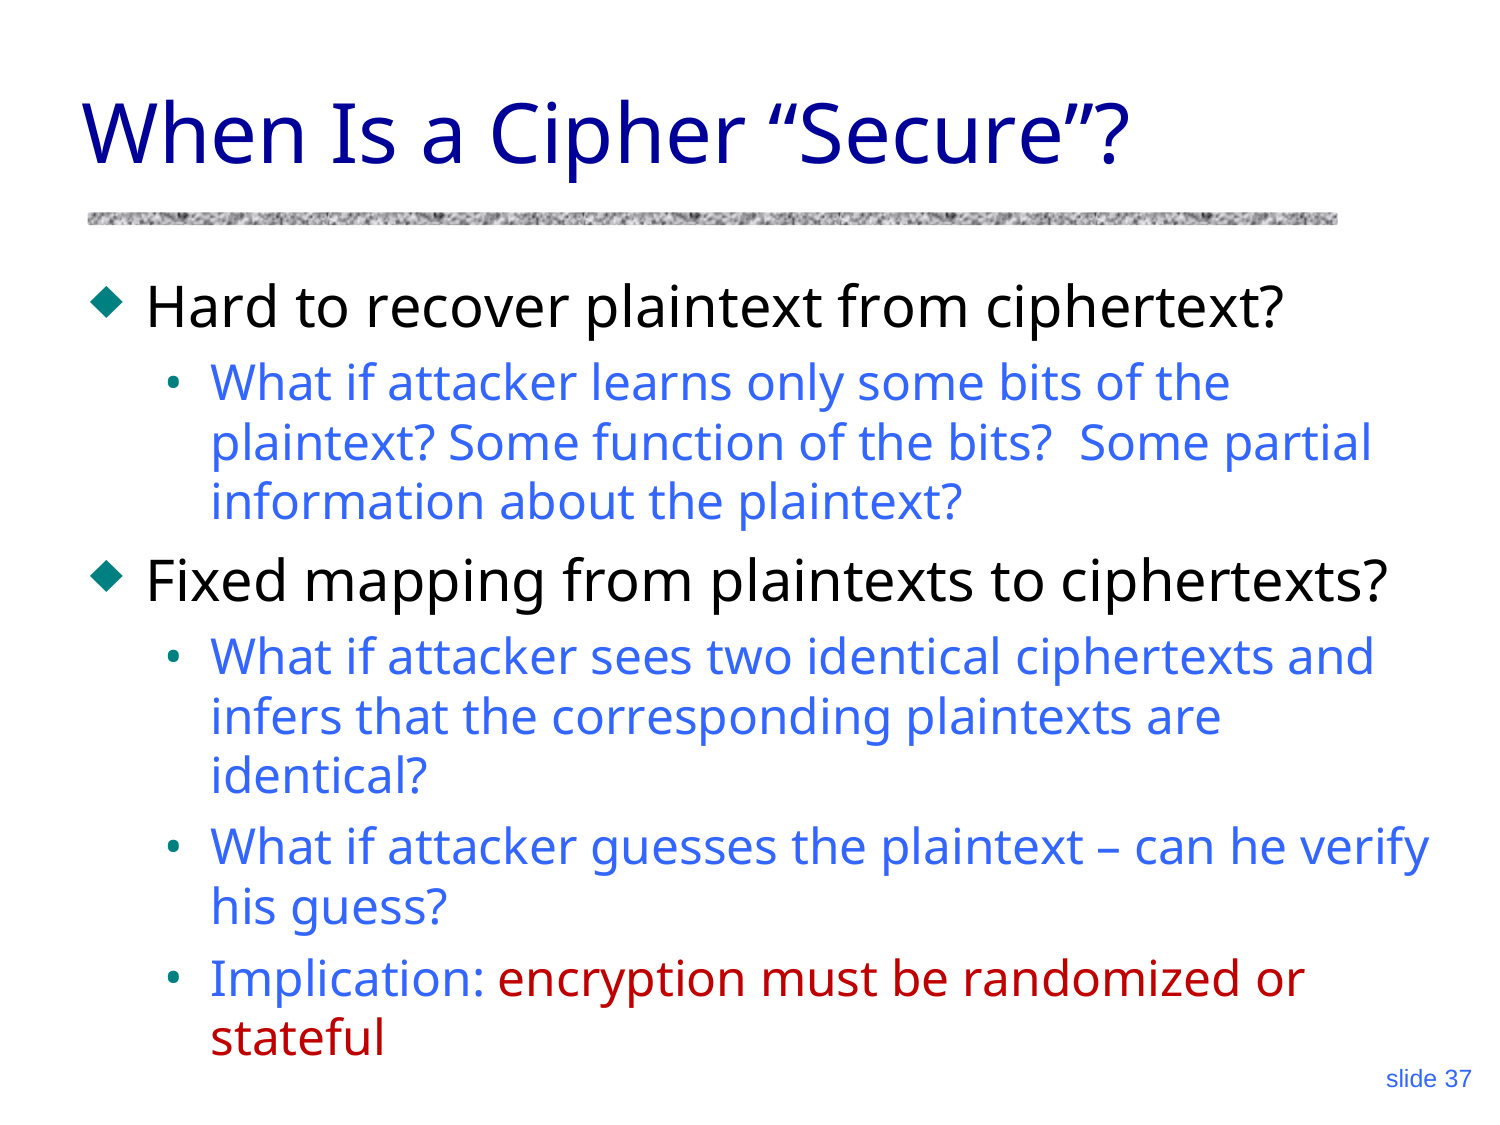

# When Is a Cipher “Secure”?
Hard to recover plaintext from ciphertext?
What if attacker learns only some bits of the plaintext? Some function of the bits? Some partial information about the plaintext?
Fixed mapping from plaintexts to ciphertexts?
What if attacker sees two identical ciphertexts and infers that the corresponding plaintexts are identical?
What if attacker guesses the plaintext – can he verify his guess?
Implication: encryption must be randomized or stateful
slide